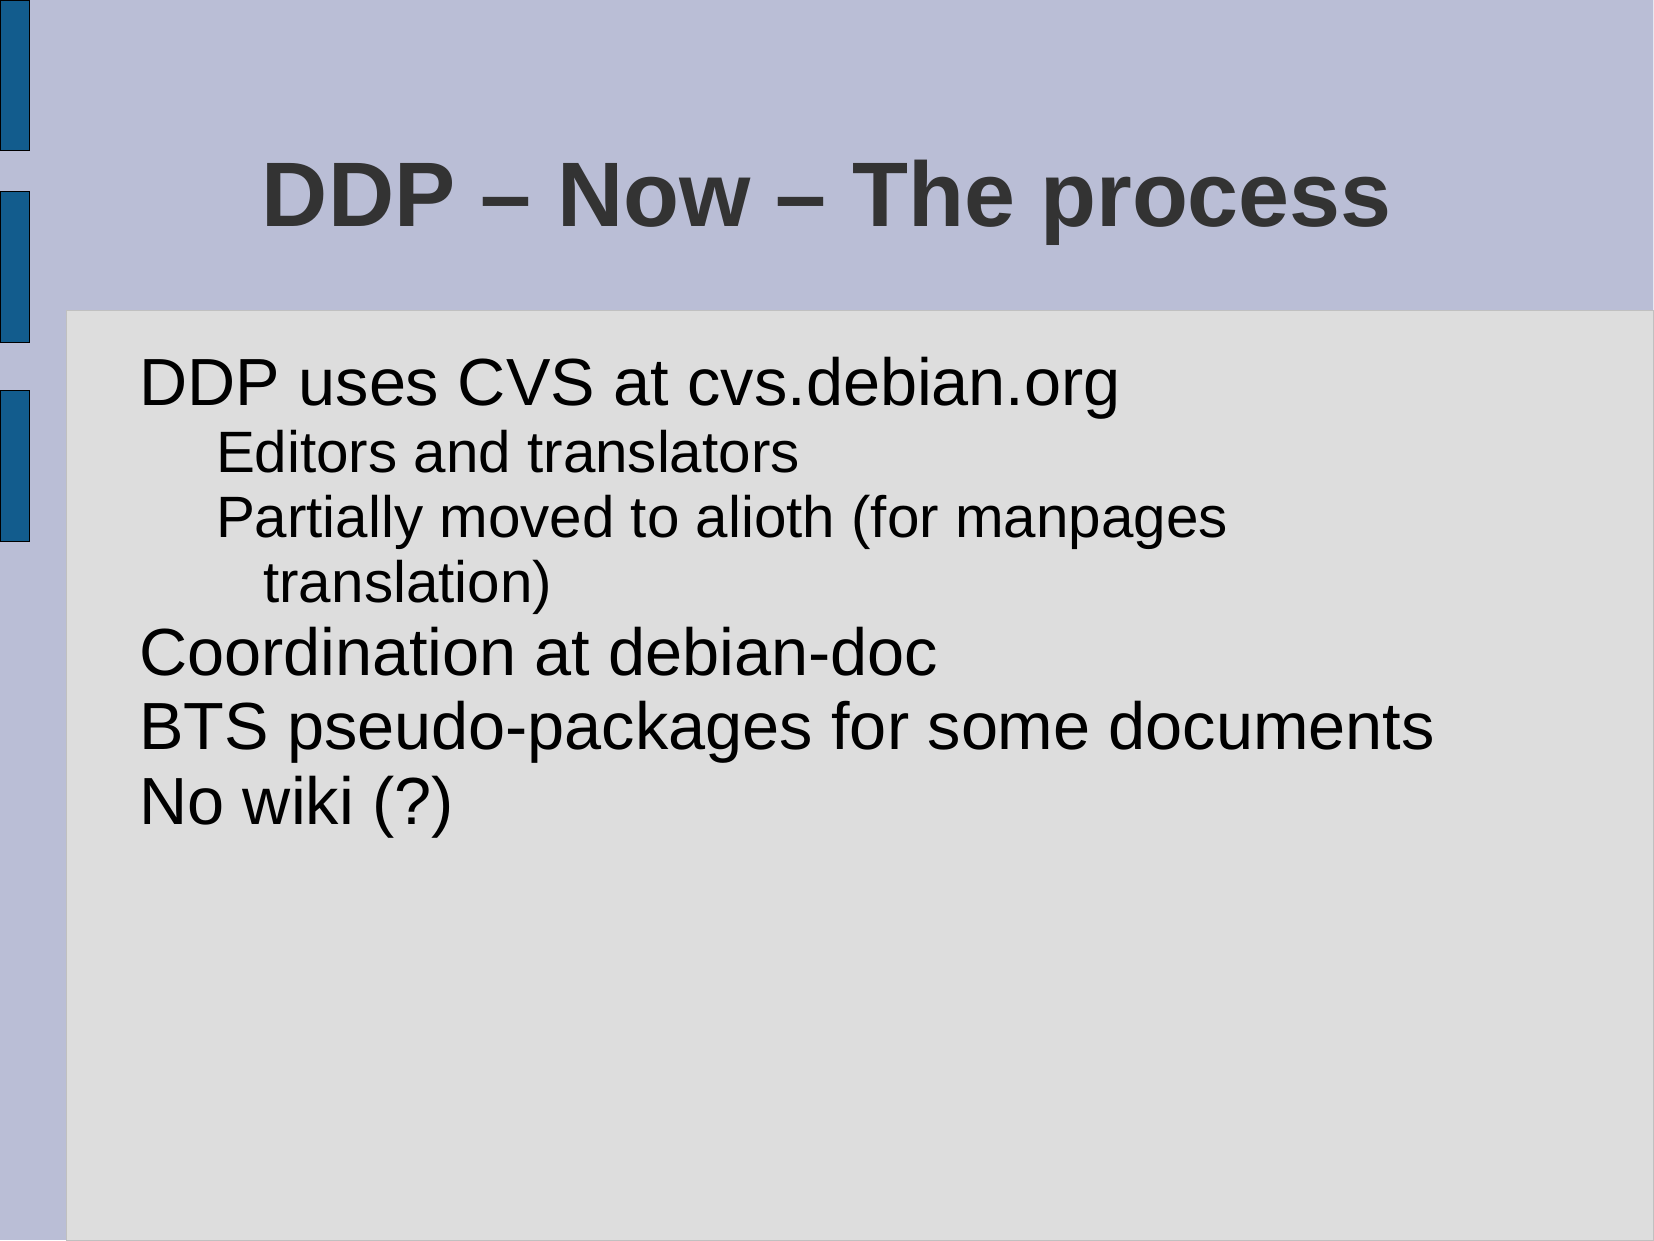

# DDP – Now – The process
DDP uses CVS at cvs.debian.org
Editors and translators
Partially moved to alioth (for manpages translation)
Coordination at debian-doc
BTS pseudo-packages for some documents
No wiki (?)